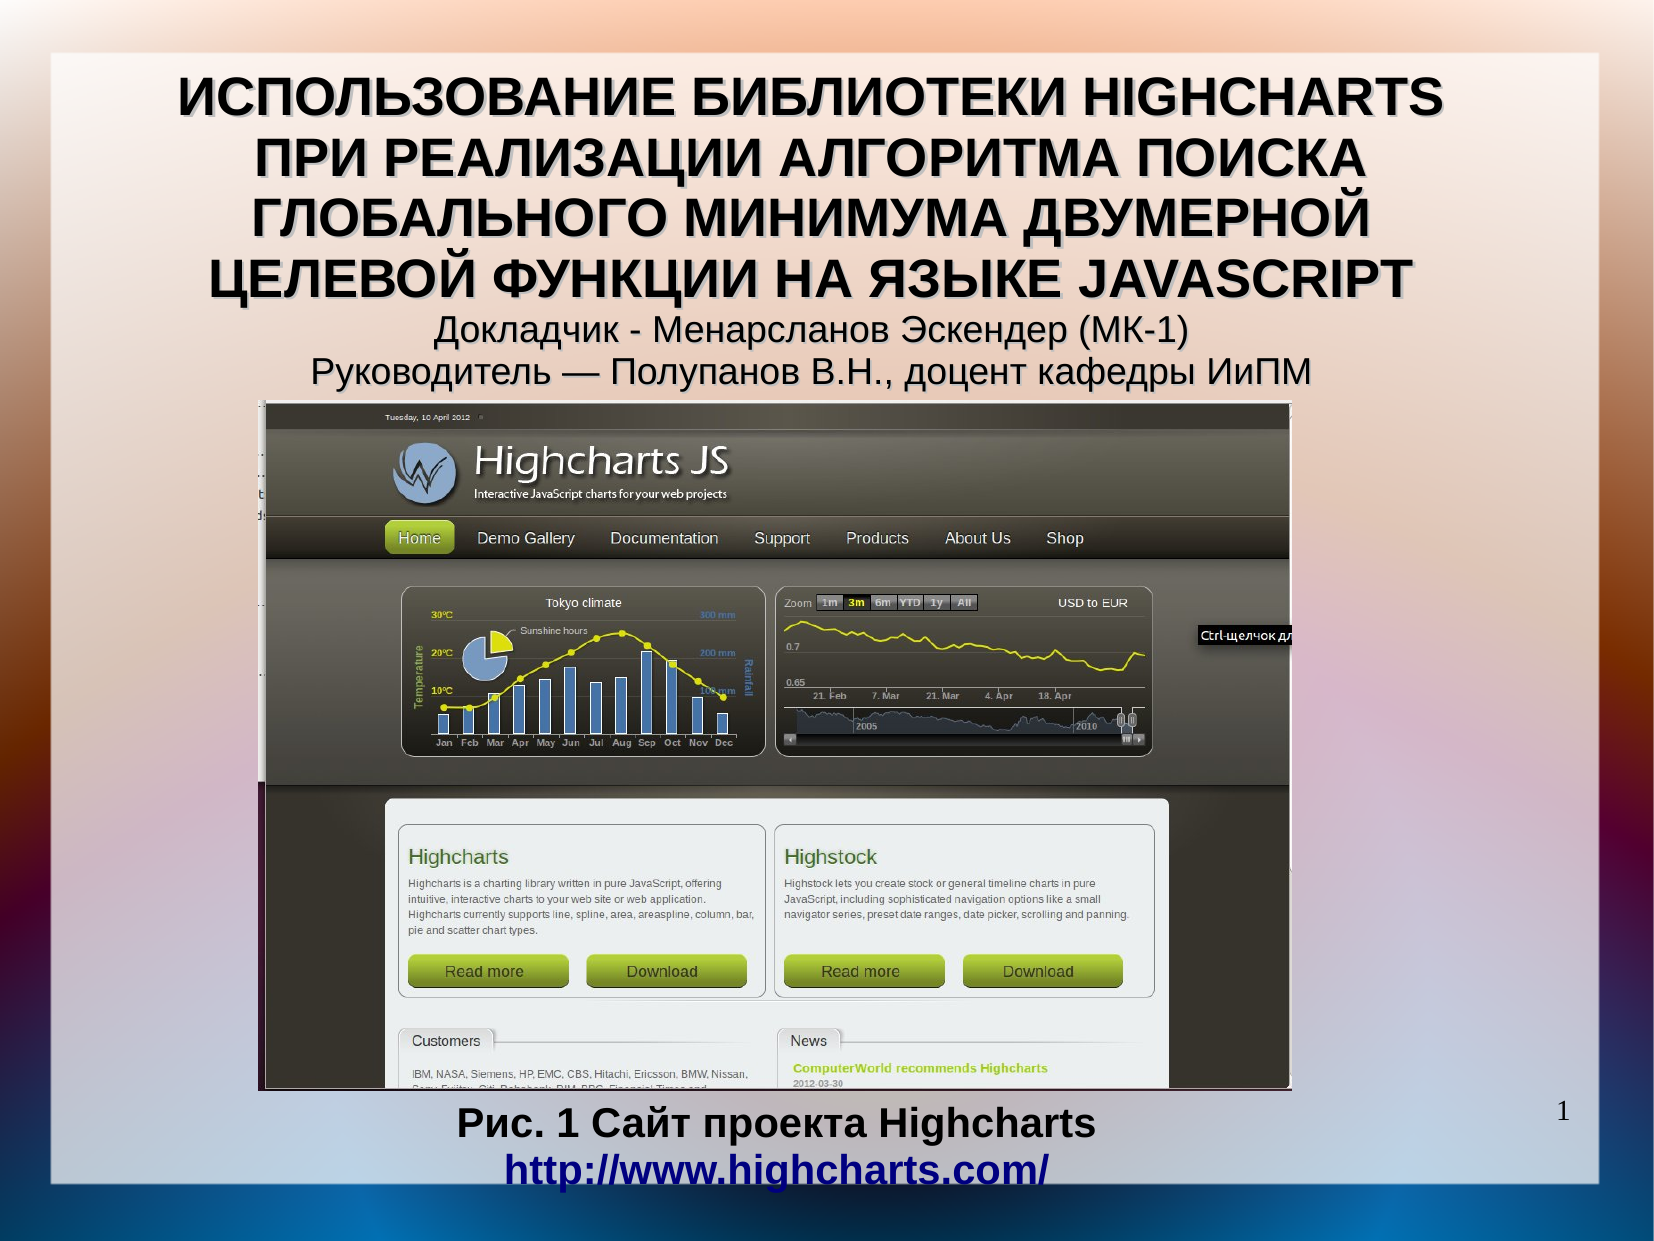

ИСПОЛЬЗОВАНИЕ БИБЛИОТЕКИ HIGHCHARTS
ПРИ РЕАЛИЗАЦИИ АЛГОРИТМА ПОИСКА
ГЛОБАЛЬНОГО МИНИМУМА ДВУМЕРНОЙ
ЦЕЛЕВОЙ ФУНКЦИИ НА ЯЗЫКЕ JAVASCRIPT
Докладчик - Менарсланов Эскендер (МК-1)
Руководитель — Полупанов В.Н., доцент кафедры ИиПМ
Рис. 1 Сайт проекта Highcharts http://www.highcharts.com/
1